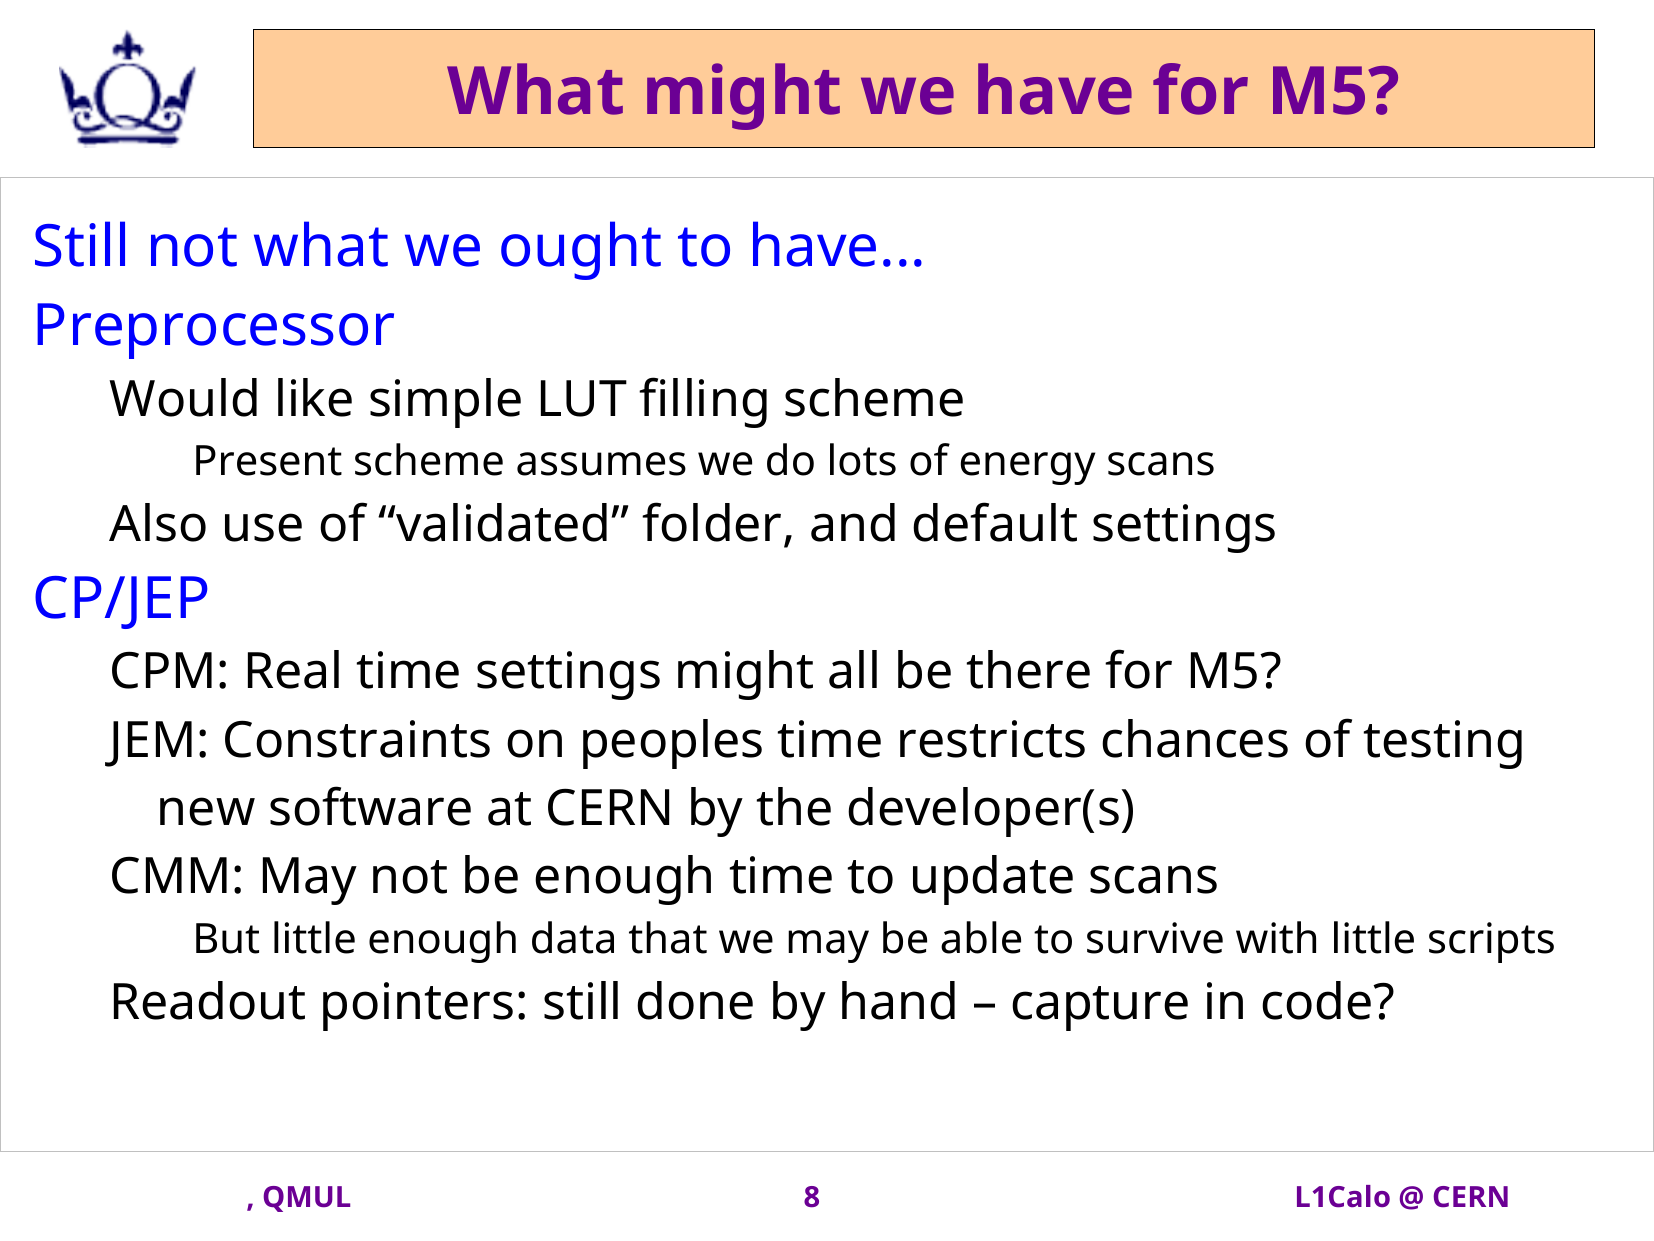

# What might we have for M5?
Still not what we ought to have...
Preprocessor
Would like simple LUT filling scheme
Present scheme assumes we do lots of energy scans
Also use of “validated” folder, and default settings
CP/JEP
CPM: Real time settings might all be there for M5?
JEM: Constraints on peoples time restricts chances of testing new software at CERN by the developer(s)
CMM: May not be enough time to update scans
But little enough data that we may be able to survive with little scripts
Readout pointers: still done by hand – capture in code?